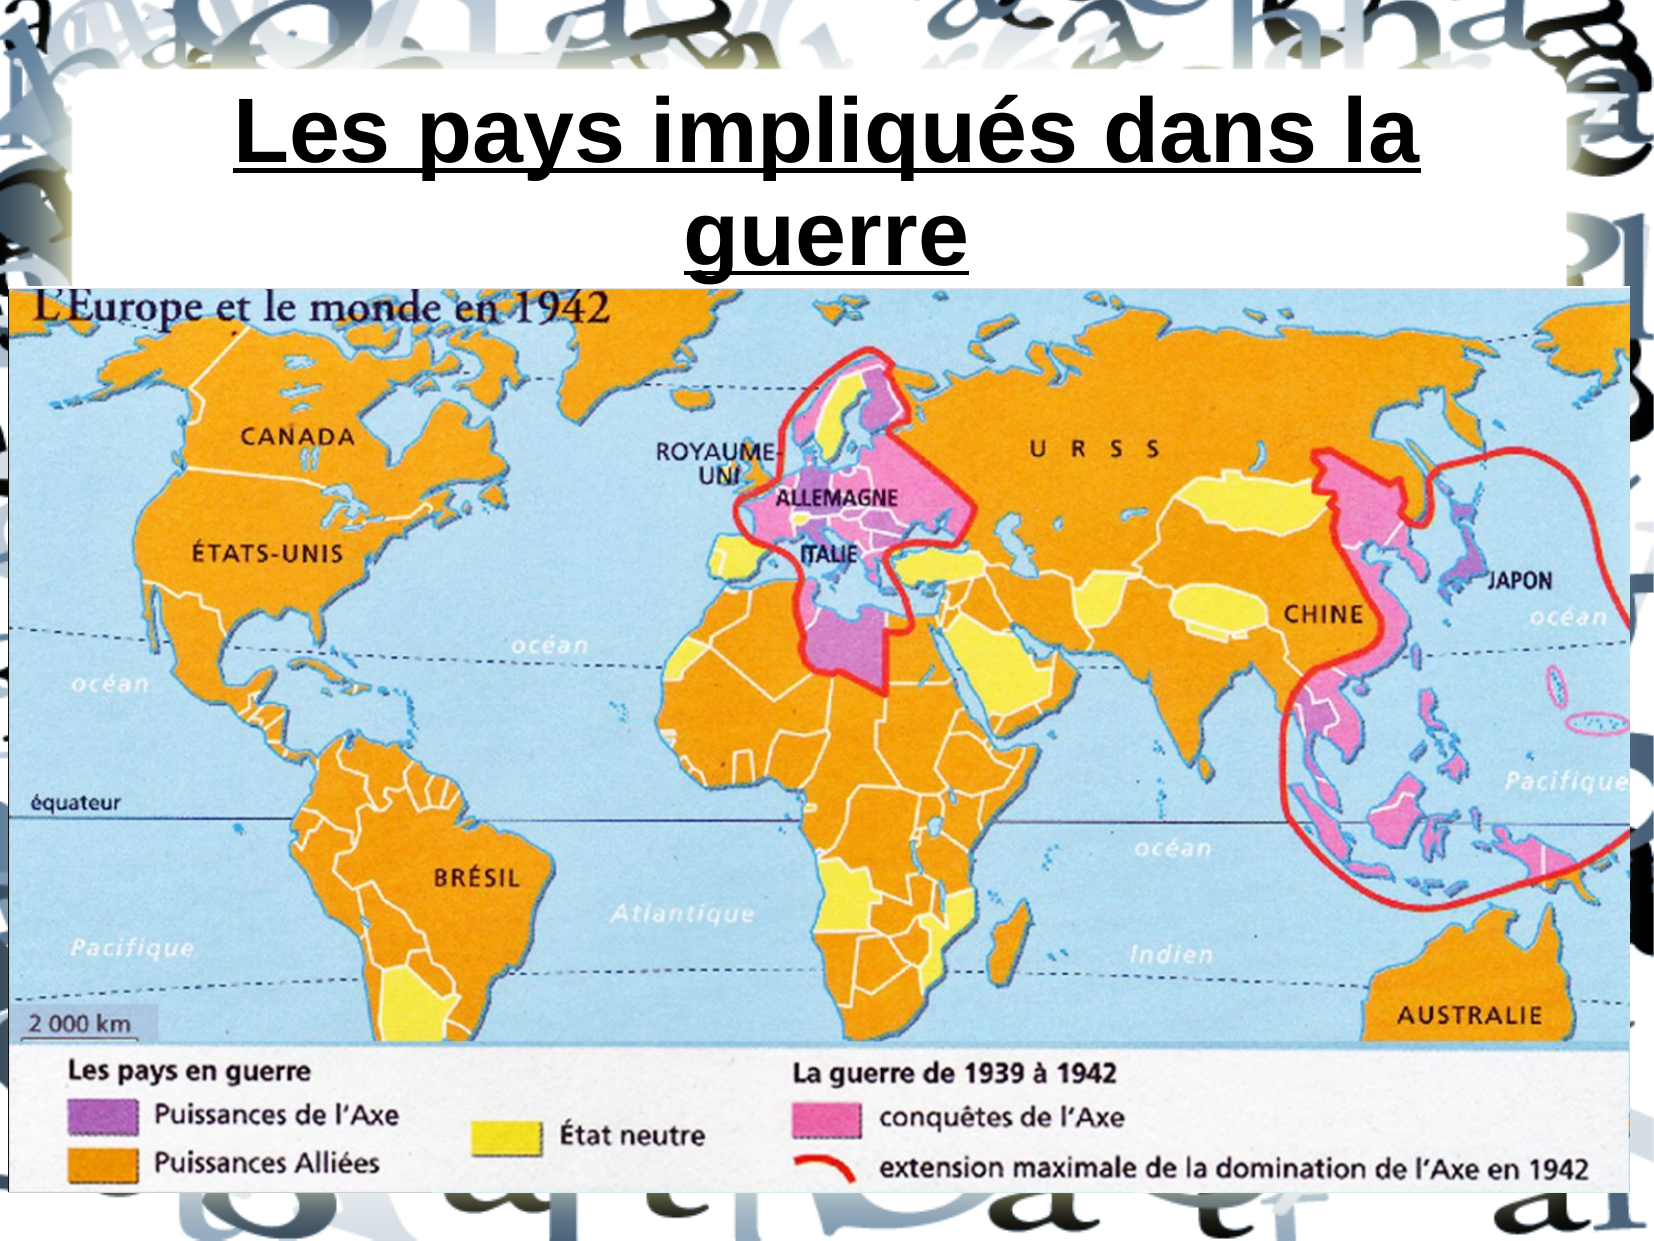

# Les pays impliqués dans la guerre
￹